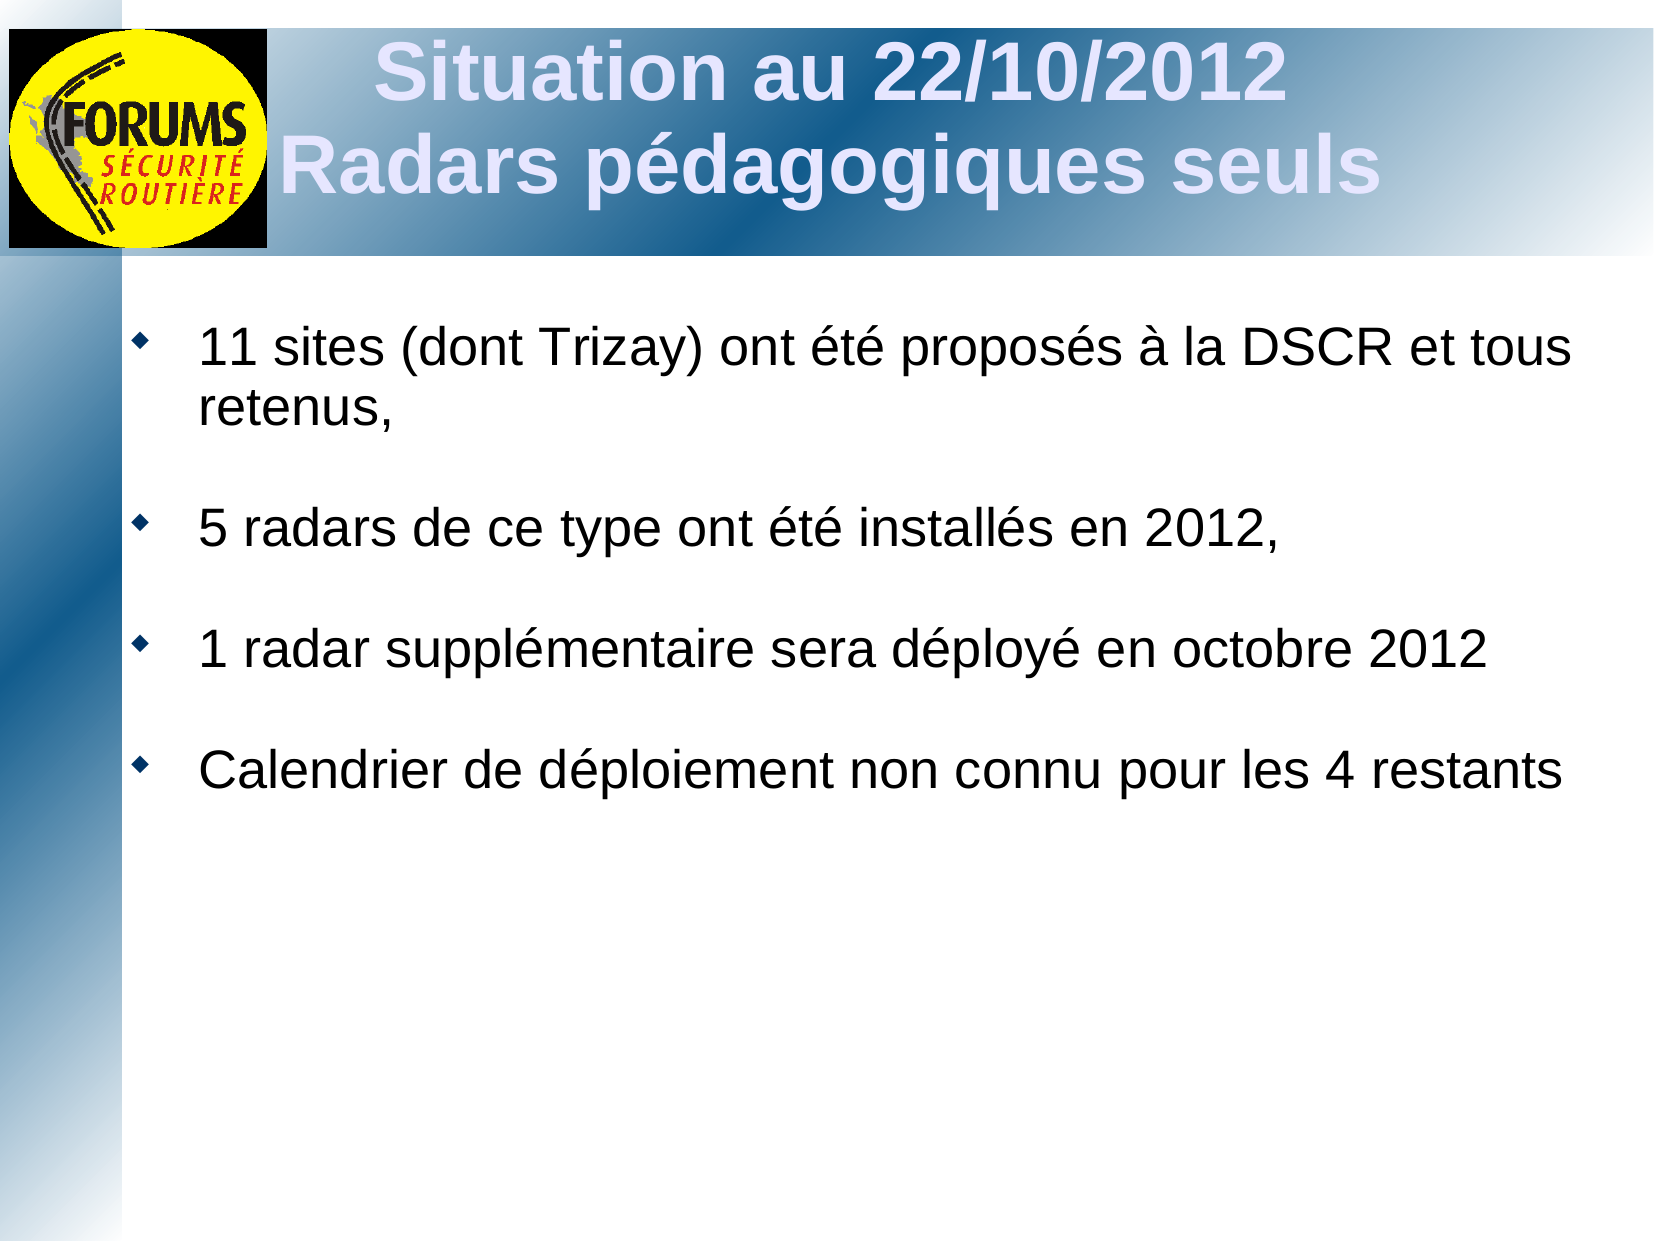

# Situation au 22/10/2012 Radars pédagogiques seuls
11 sites (dont Trizay) ont été proposés à la DSCR et tous retenus,
5 radars de ce type ont été installés en 2012,
1 radar supplémentaire sera déployé en octobre 2012
Calendrier de déploiement non connu pour les 4 restants